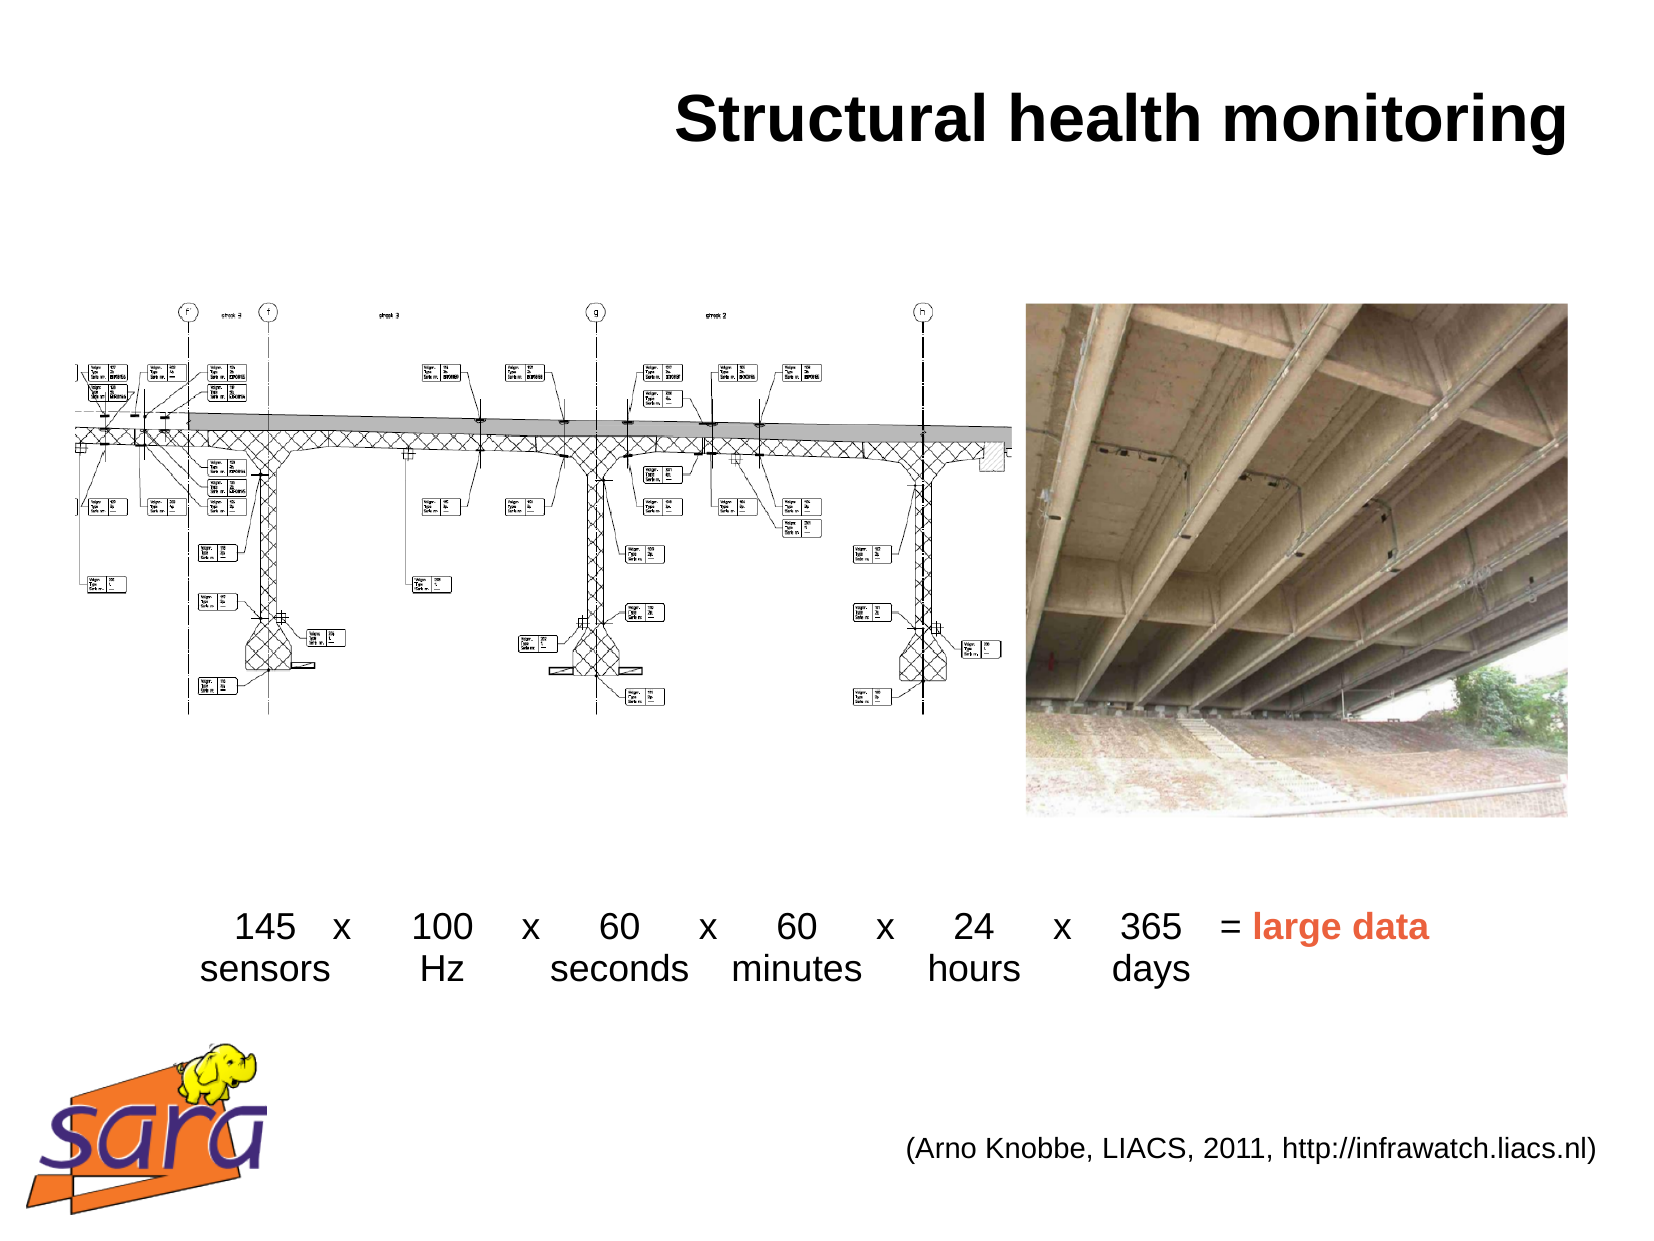

# Structural health monitoring
145
sensors
x
100
Hz
x
x
x
x
= large data
60
seconds
60
minutes
24
hours
365
days
(Arno Knobbe, LIACS, 2011, http://infrawatch.liacs.nl)